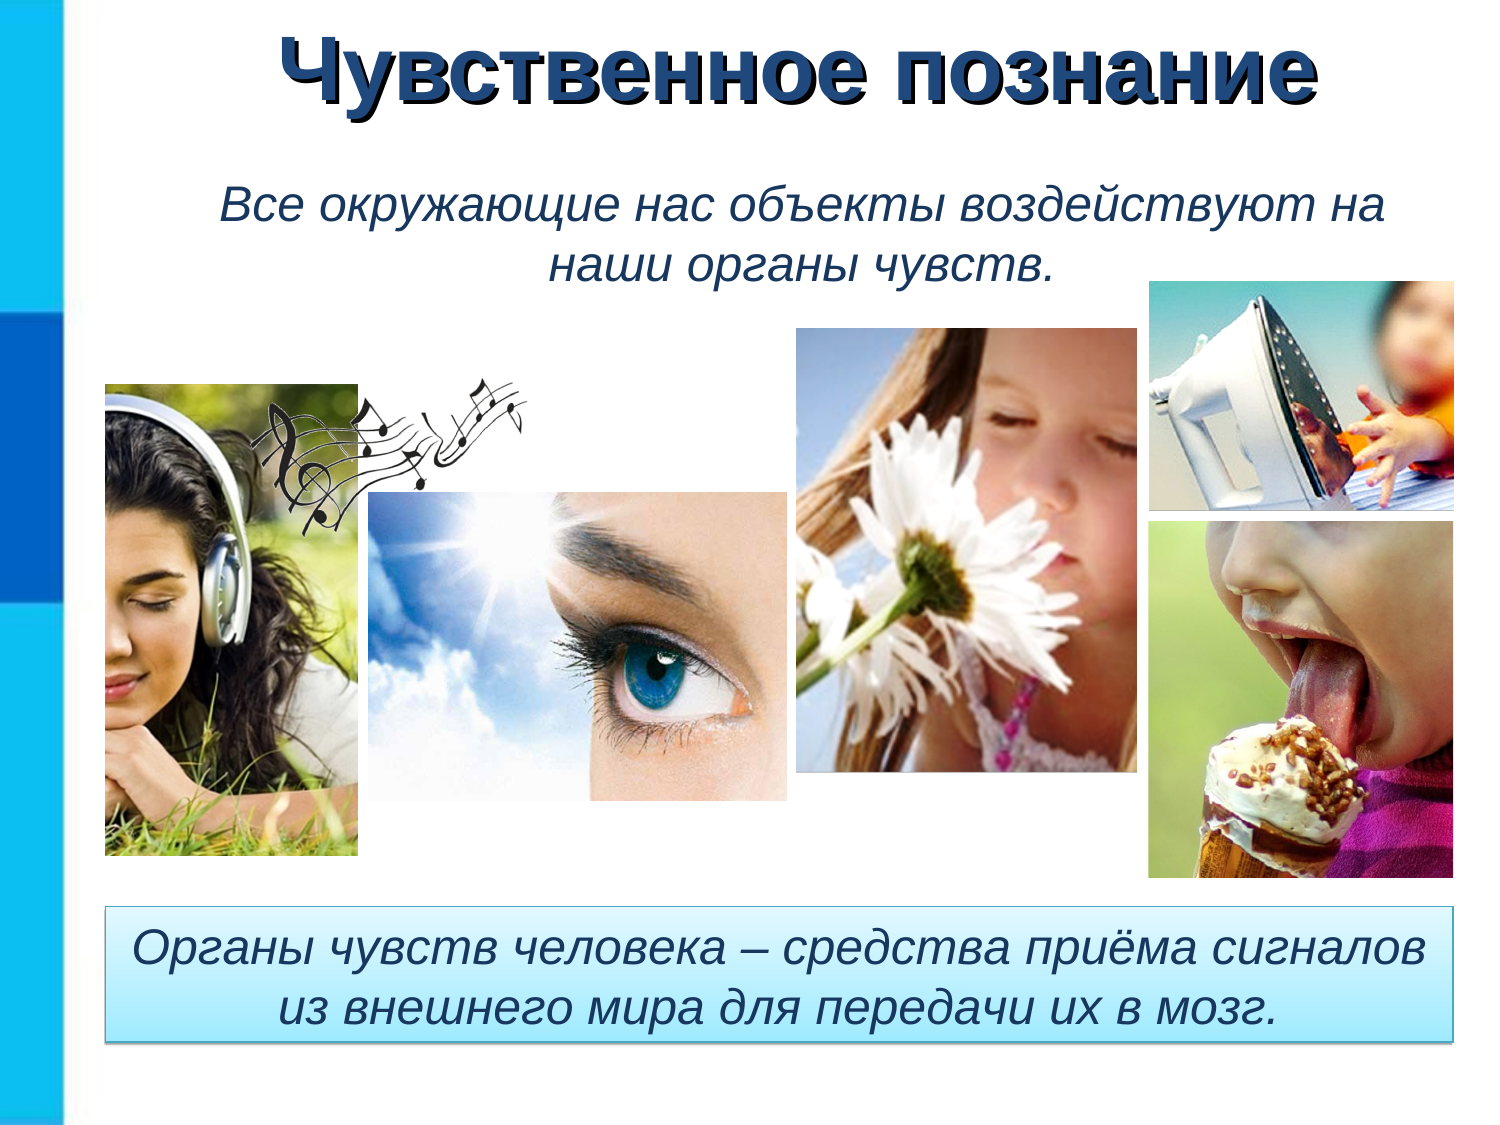

# Чувственное познание
Все окружающие нас объекты воздействуют на наши органы чувств.
Органы чувств человека – средства приёма сигналов из внешнего мира для передачи их в мозг.